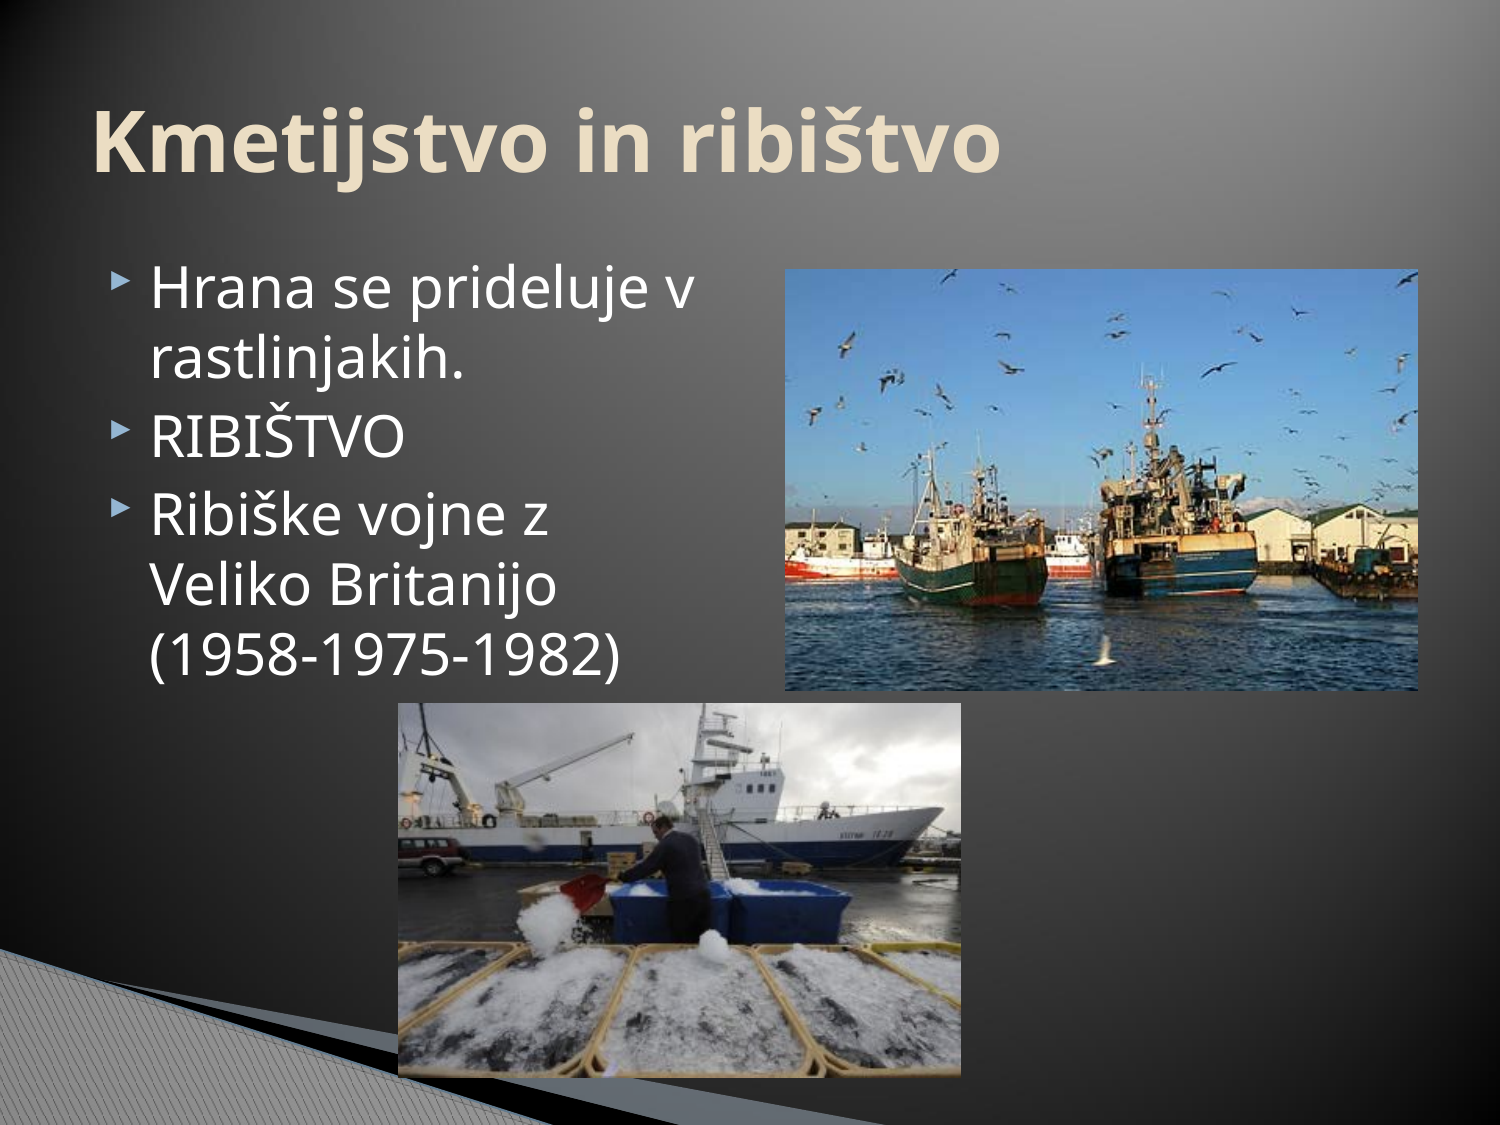

Kmetijstvo in ribištvo
# Hrana se prideluje v rastlinjakih.
RIBIŠTVO
Ribiške vojne z Veliko Britanijo (1958-1975-1982)